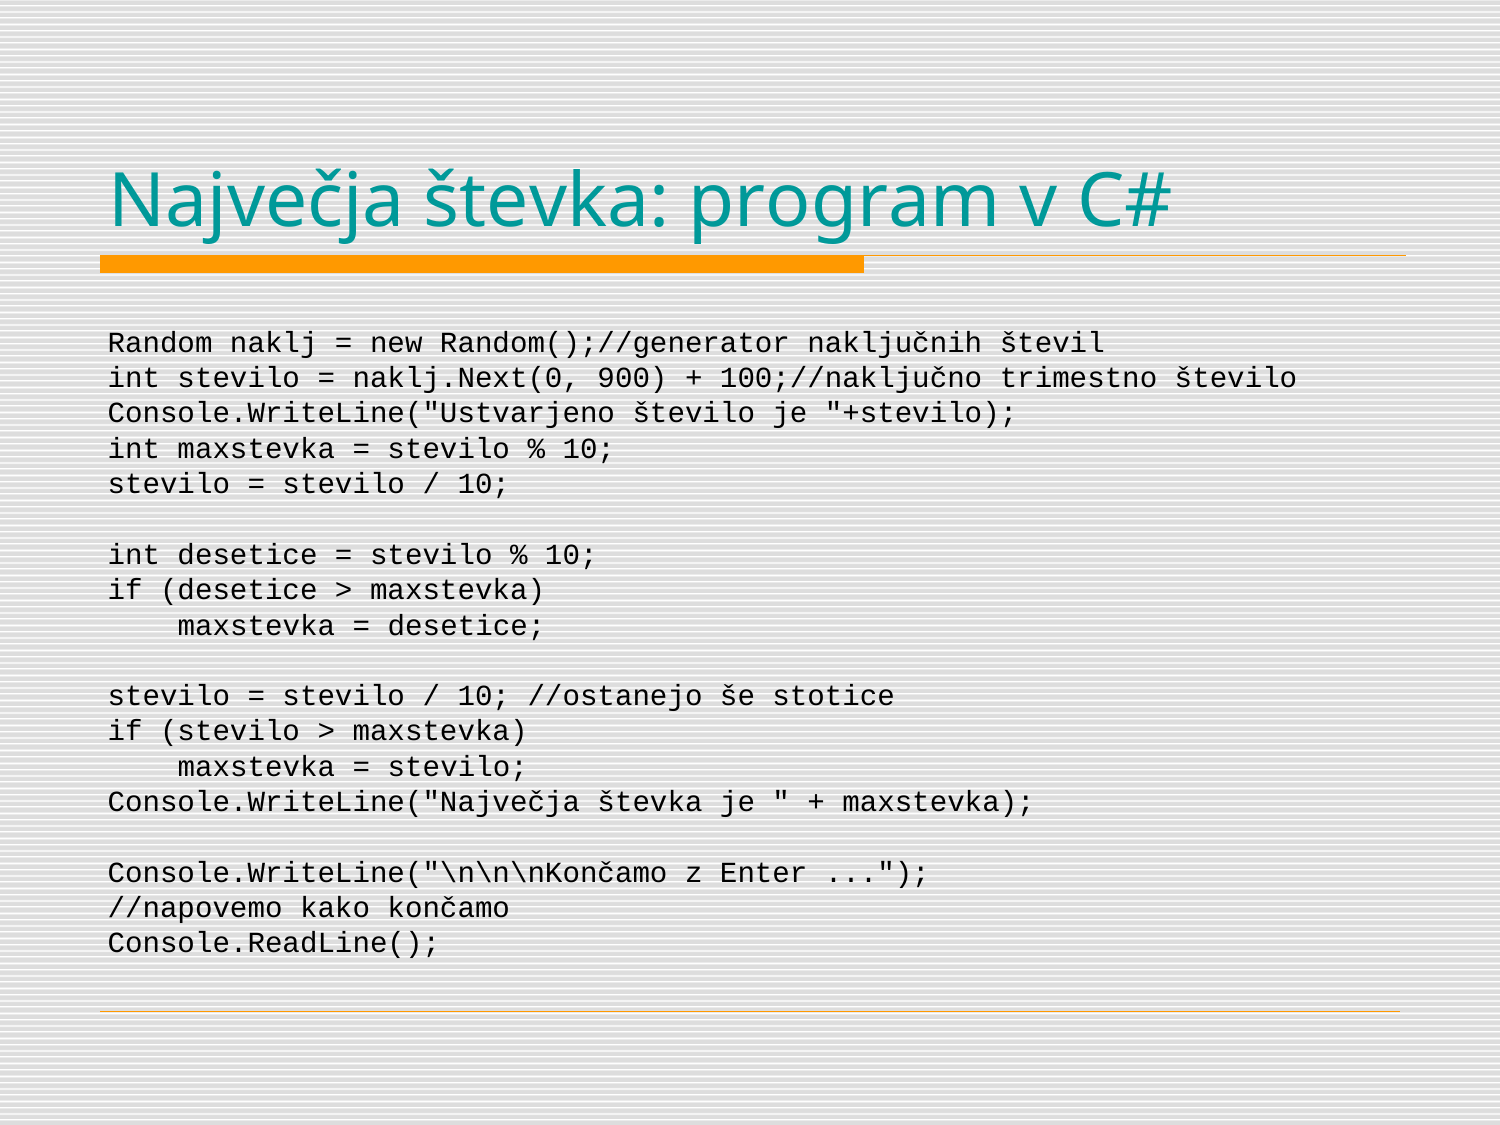

# Največja števka: program v C#
Random naklj = new Random();//generator naključnih števil
int stevilo = naklj.Next(0, 900) + 100;//naključno trimestno število
Console.WriteLine("Ustvarjeno število je "+stevilo);
int maxstevka = stevilo % 10;
stevilo = stevilo / 10;
int desetice = stevilo % 10;
if (desetice > maxstevka)
 maxstevka = desetice;
stevilo = stevilo / 10; //ostanejo še stotice
if (stevilo > maxstevka)
 maxstevka = stevilo;
Console.WriteLine("Največja števka je " + maxstevka);
Console.WriteLine("\n\n\nKončamo z Enter ...");
//napovemo kako končamo
Console.ReadLine();